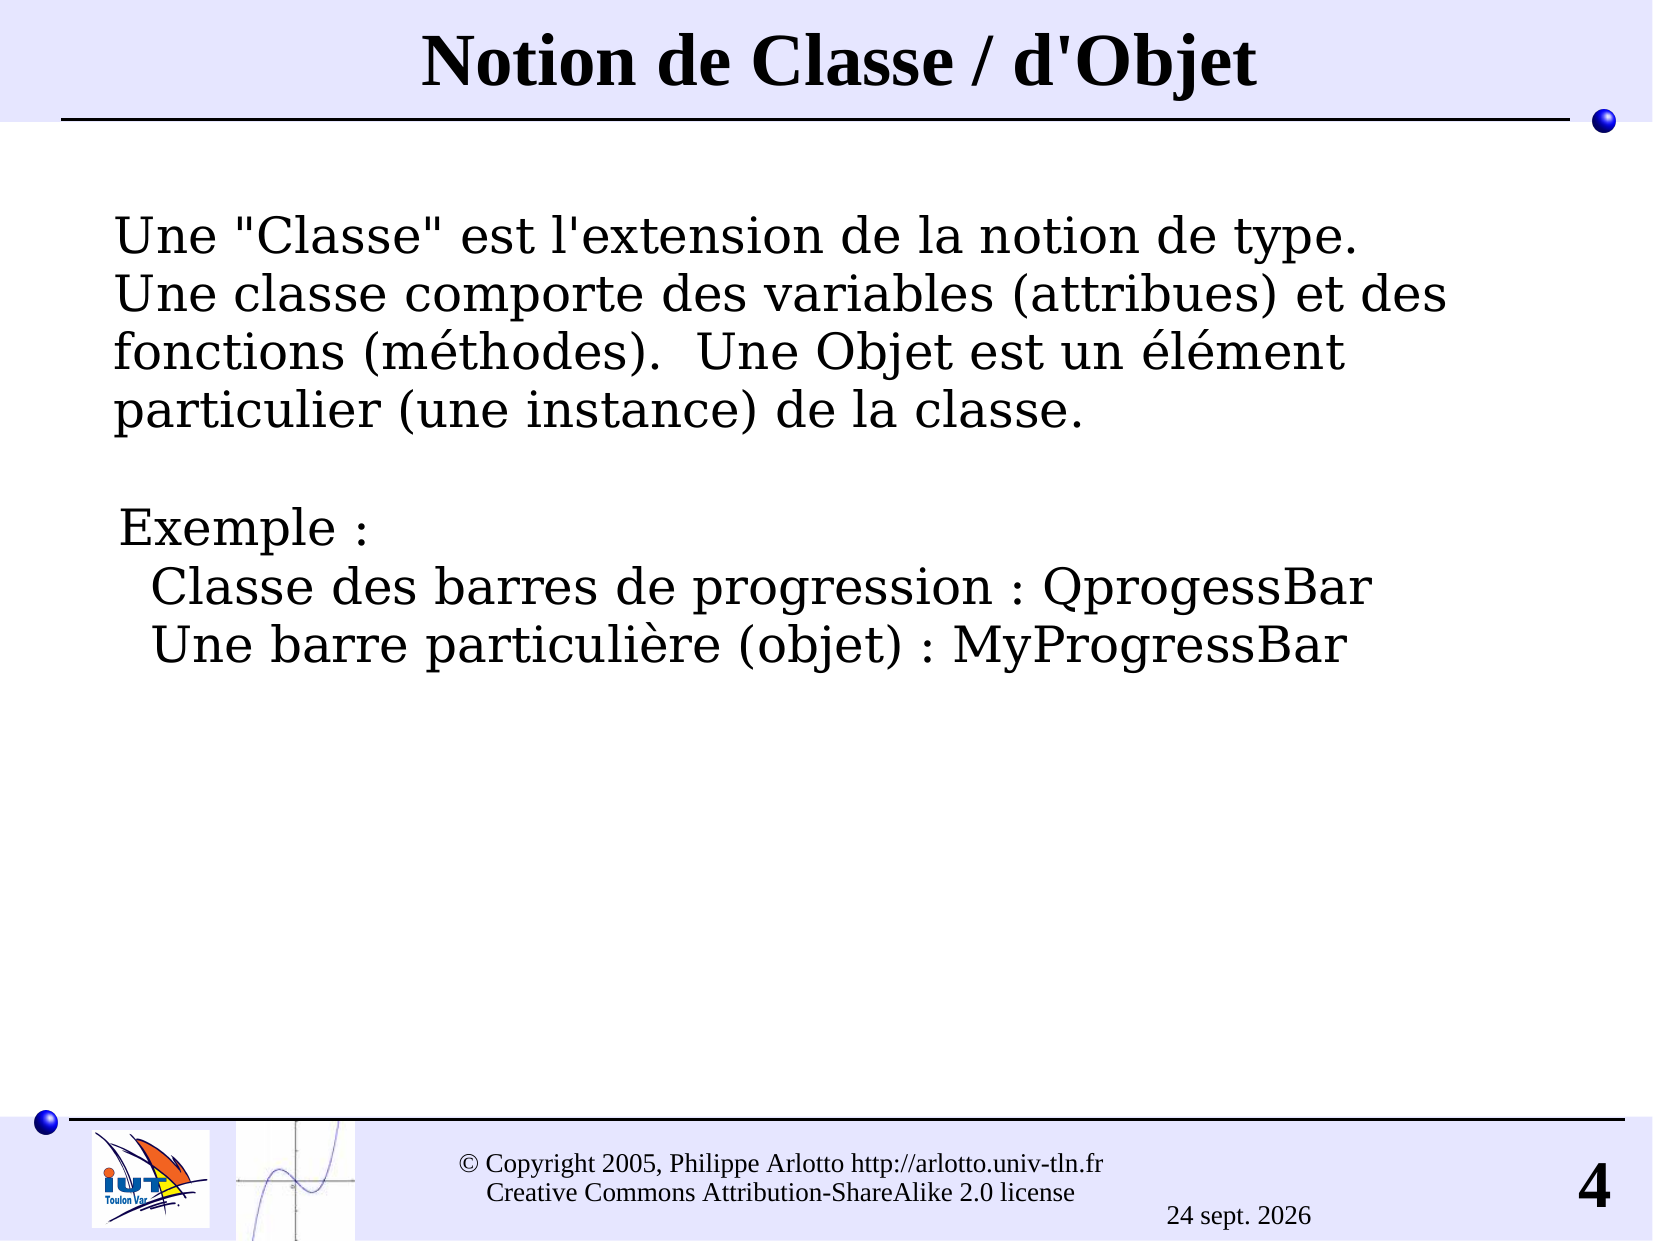

# Notion de Classe / d'Objet
Une "Classe" est l'extension de la notion de type.
Une classe comporte des variables (attribues) et des
fonctions (méthodes). Une Objet est un élément
particulier (une instance) de la classe.
Exemple :
 Classe des barres de progression : QprogessBar
 Une barre particulière (objet) : MyProgressBar